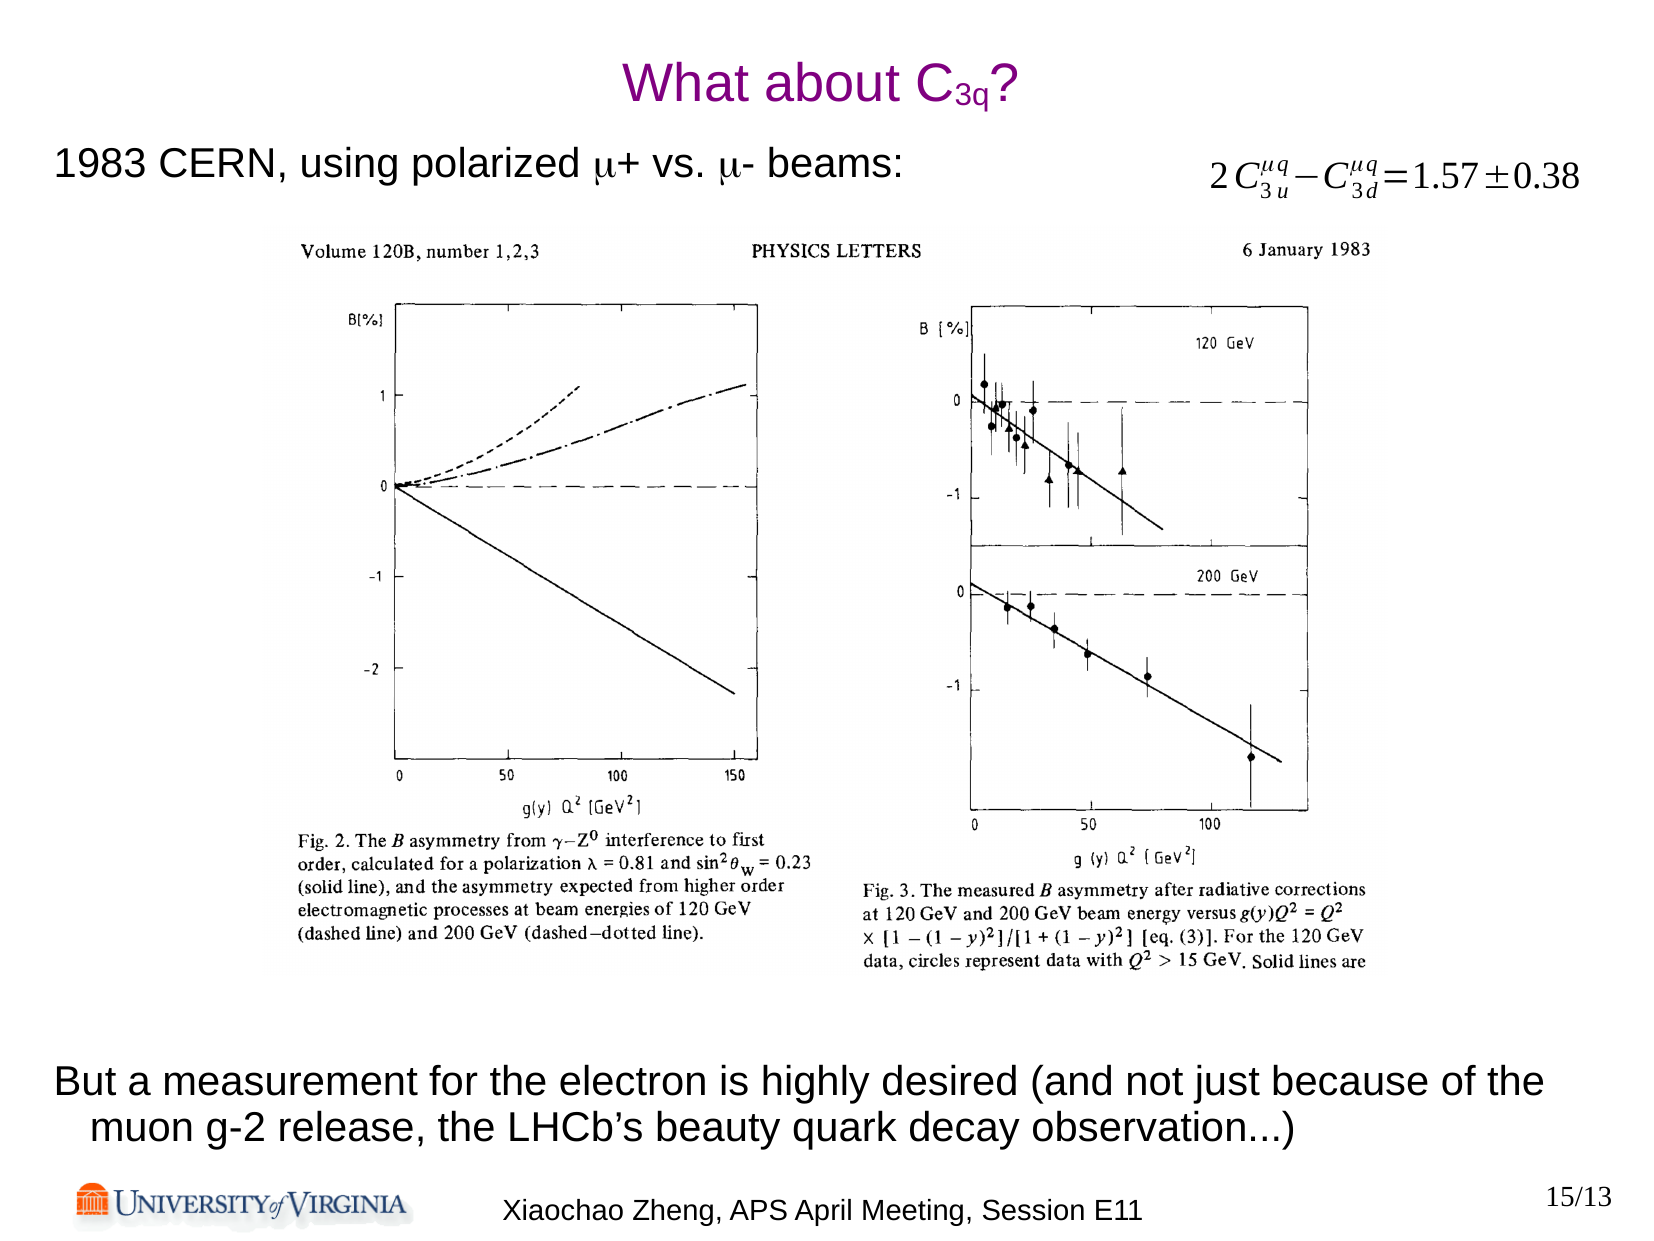

# What about C3q?
1983 CERN, using polarized m+ vs. m- beams:
But a measurement for the electron is highly desired (and not just because of the muon g-2 release, the LHCb’s beauty quark decay observation...)